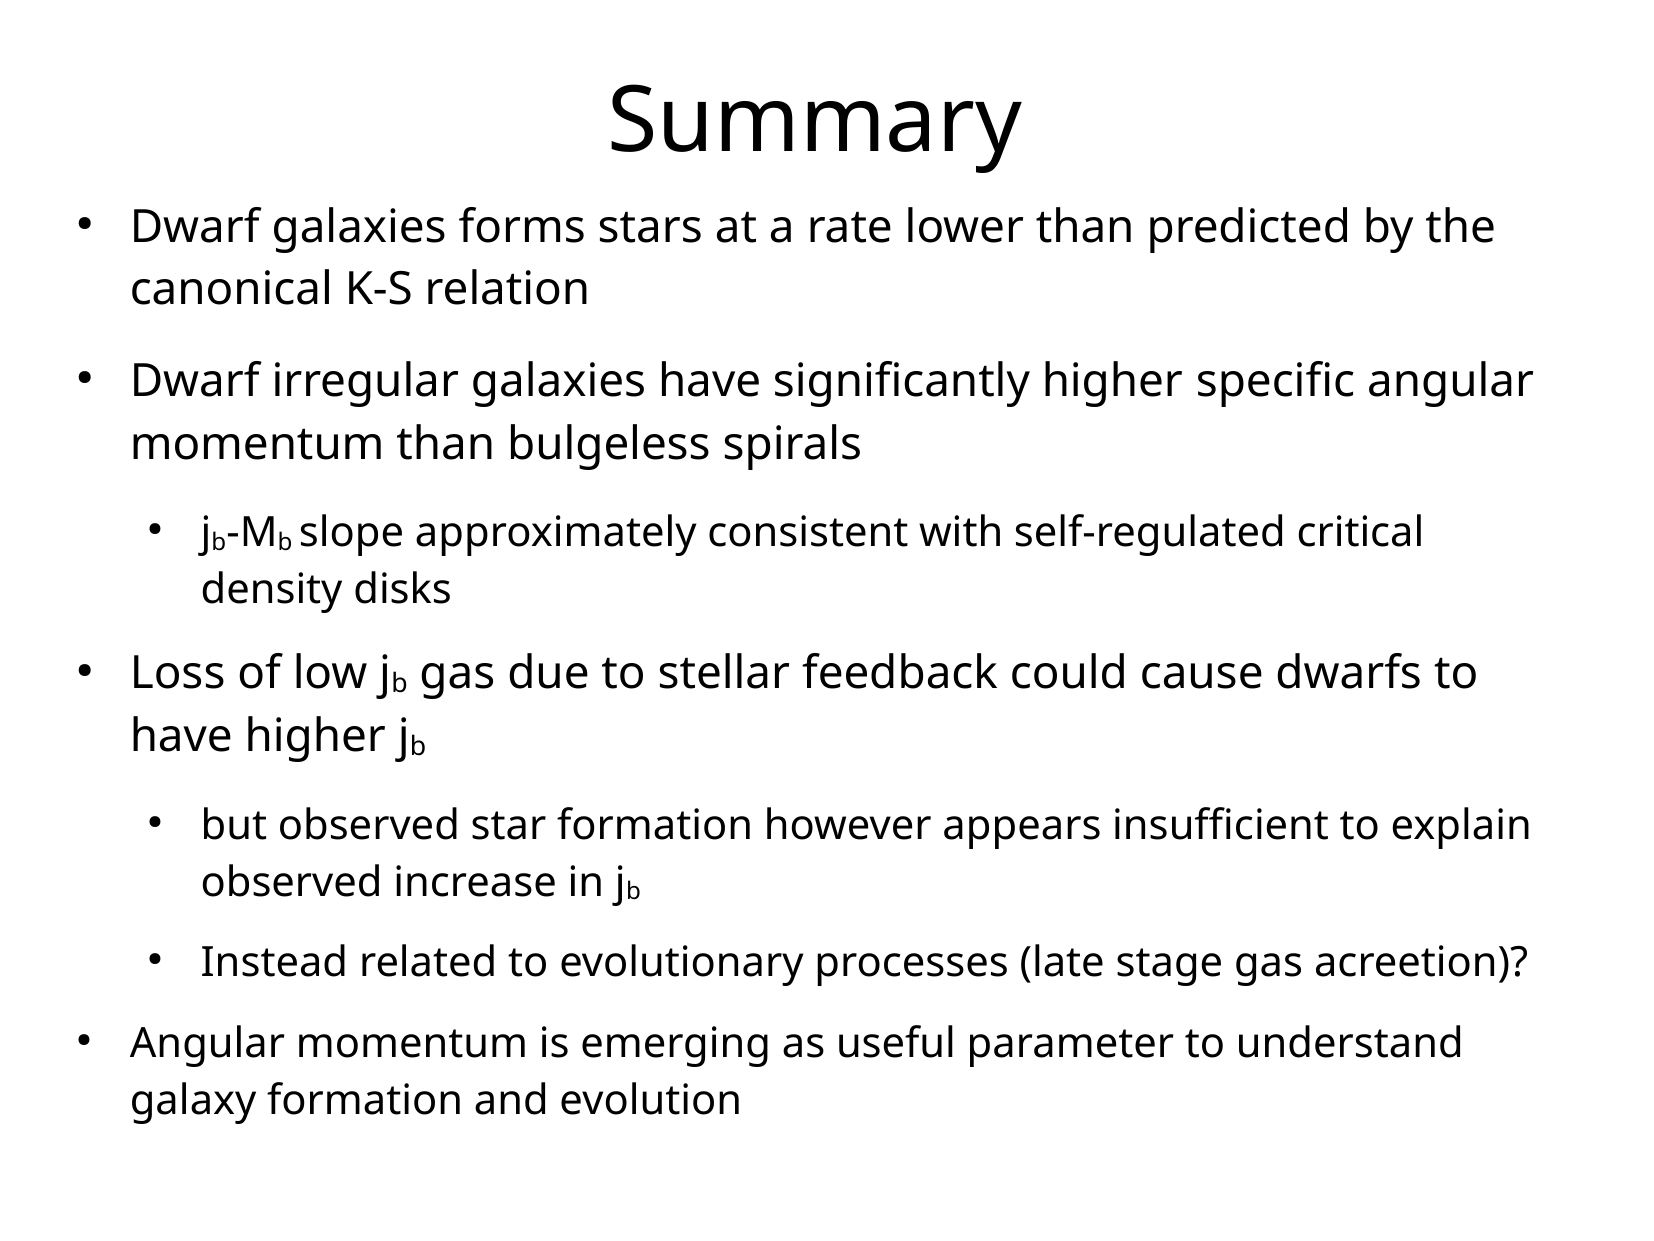

# Summary
Dwarf galaxies forms stars at a rate lower than predicted by the canonical K-S relation
Dwarf irregular galaxies have significantly higher specific angular momentum than bulgeless spirals
jb-Mb slope approximately consistent with self-regulated critical density disks
Loss of low jb gas due to stellar feedback could cause dwarfs to have higher jb
but observed star formation however appears insufficient to explain observed increase in jb
Instead related to evolutionary processes (late stage gas acreetion)?
Angular momentum is emerging as useful parameter to understand galaxy formation and evolution